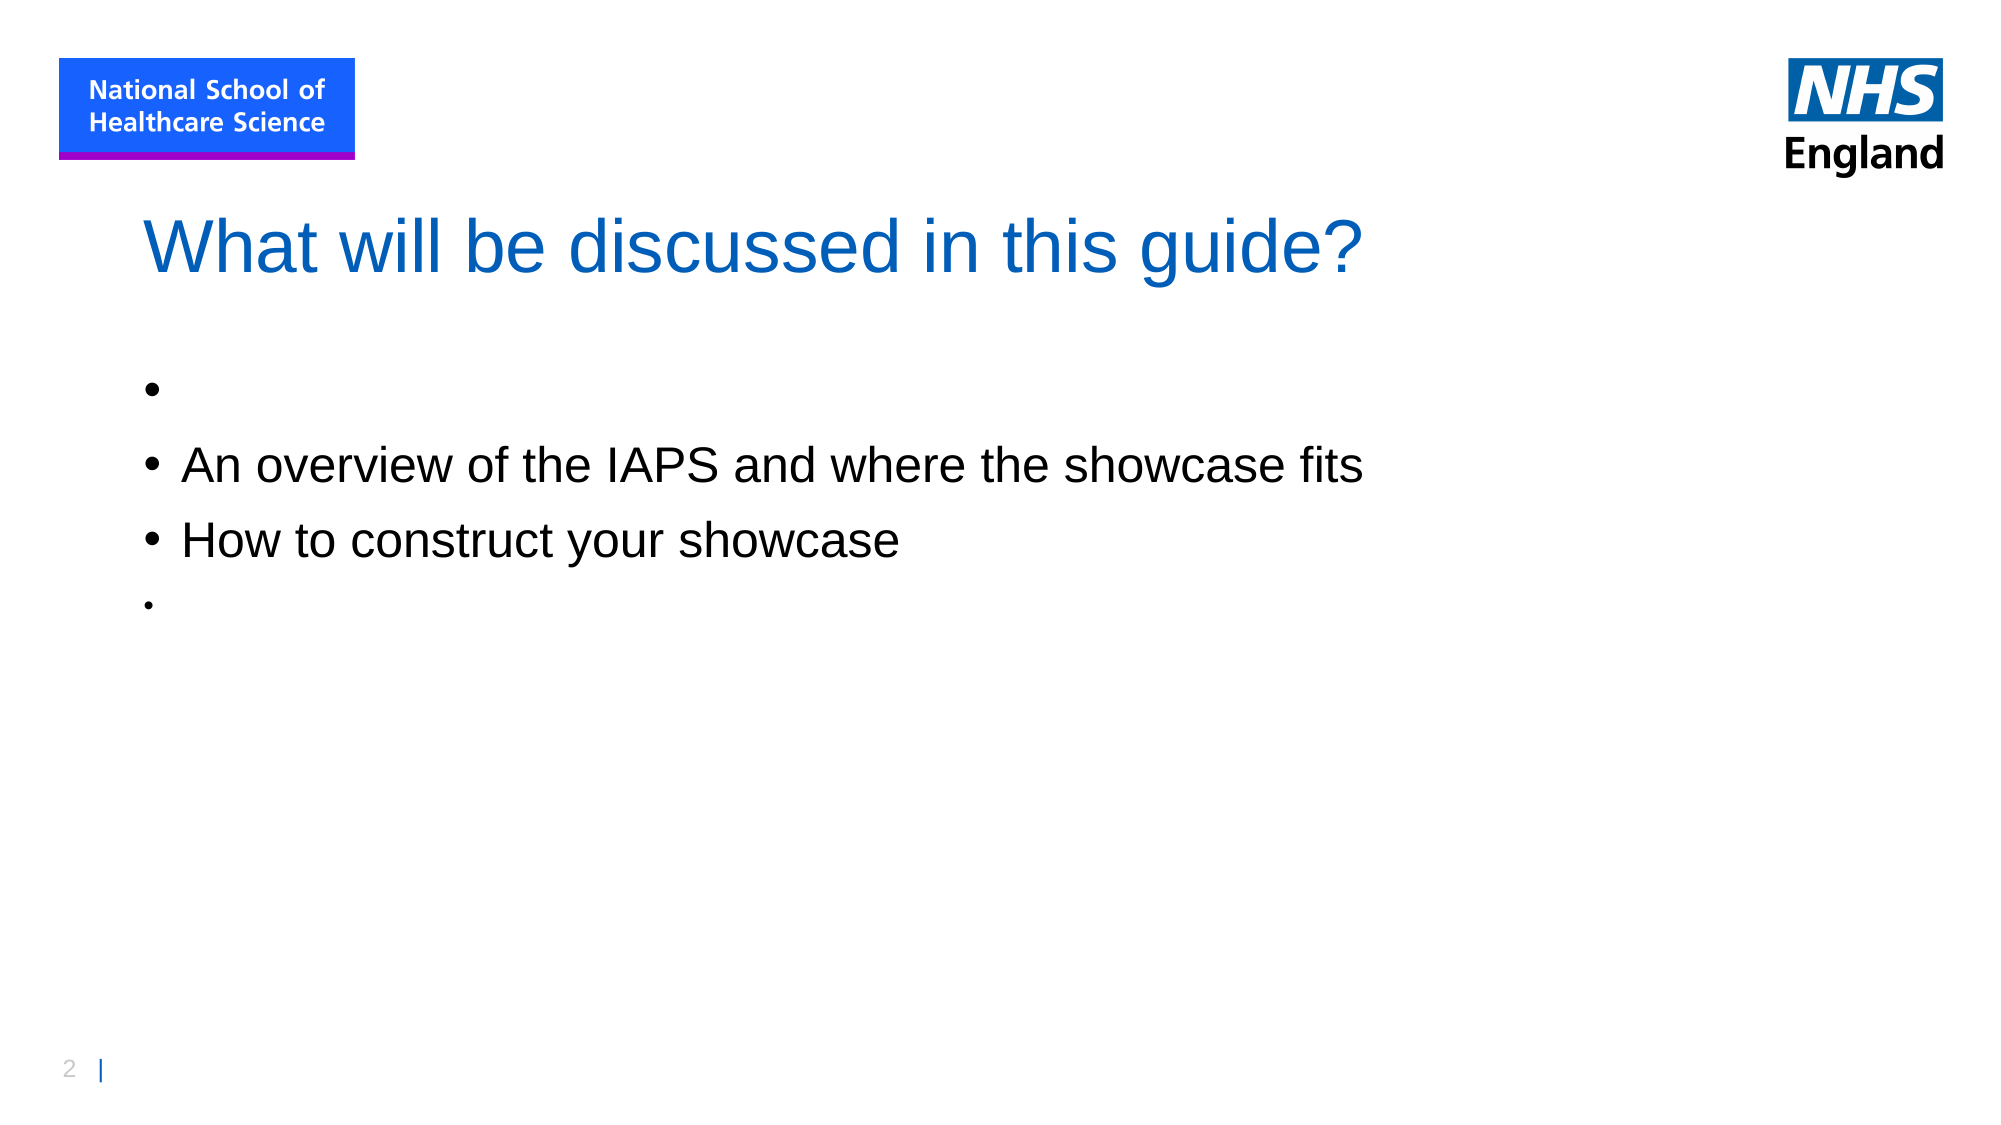

# What will be discussed in this guide?
An overview of the IAPS and where the showcase fits
How to construct your showcase